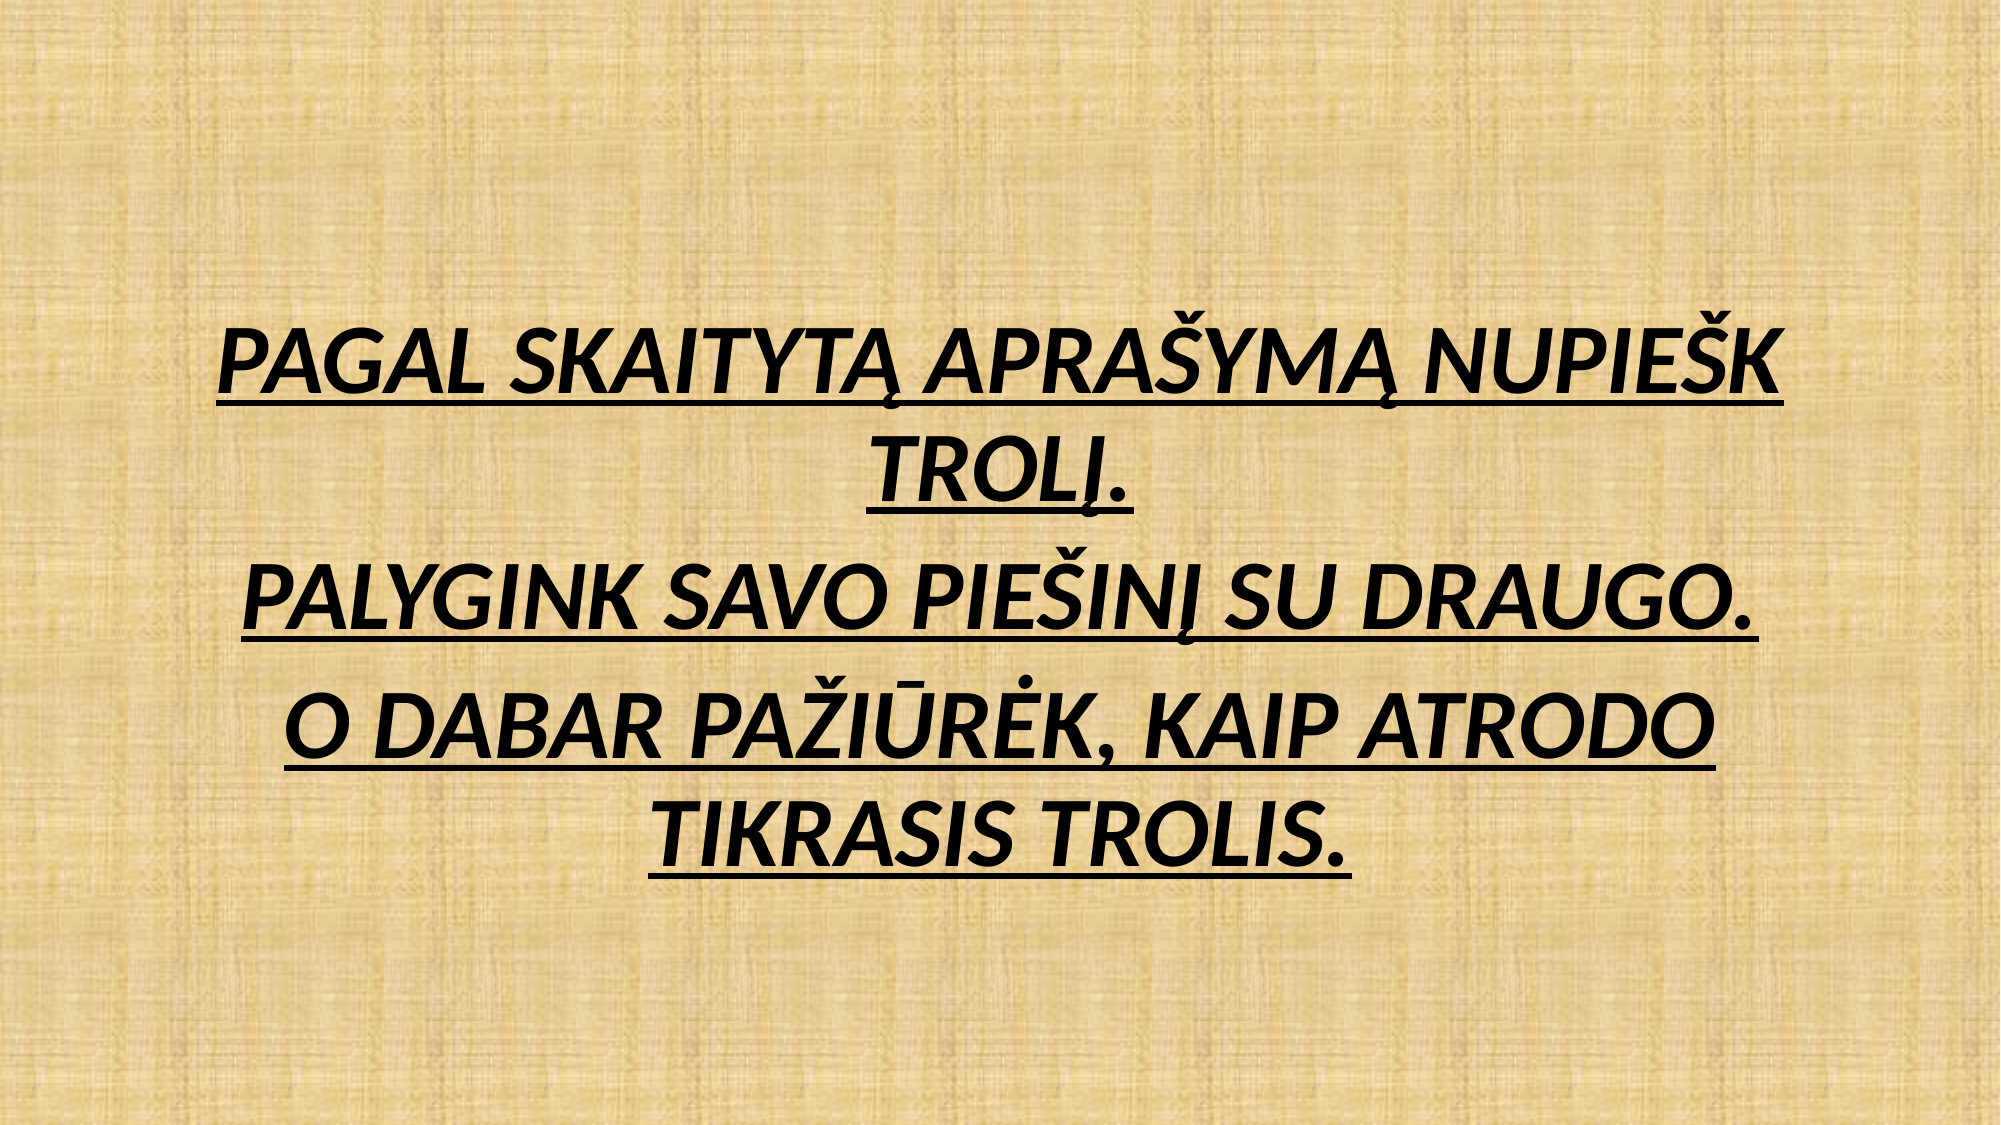

#
PAGAL SKAITYTĄ APRAŠYMĄ NUPIEŠK TROLĮ.
PALYGINK SAVO PIEŠINĮ SU DRAUGO.
O DABAR PAŽIŪRĖK, KAIP ATRODO TIKRASIS TROLIS.